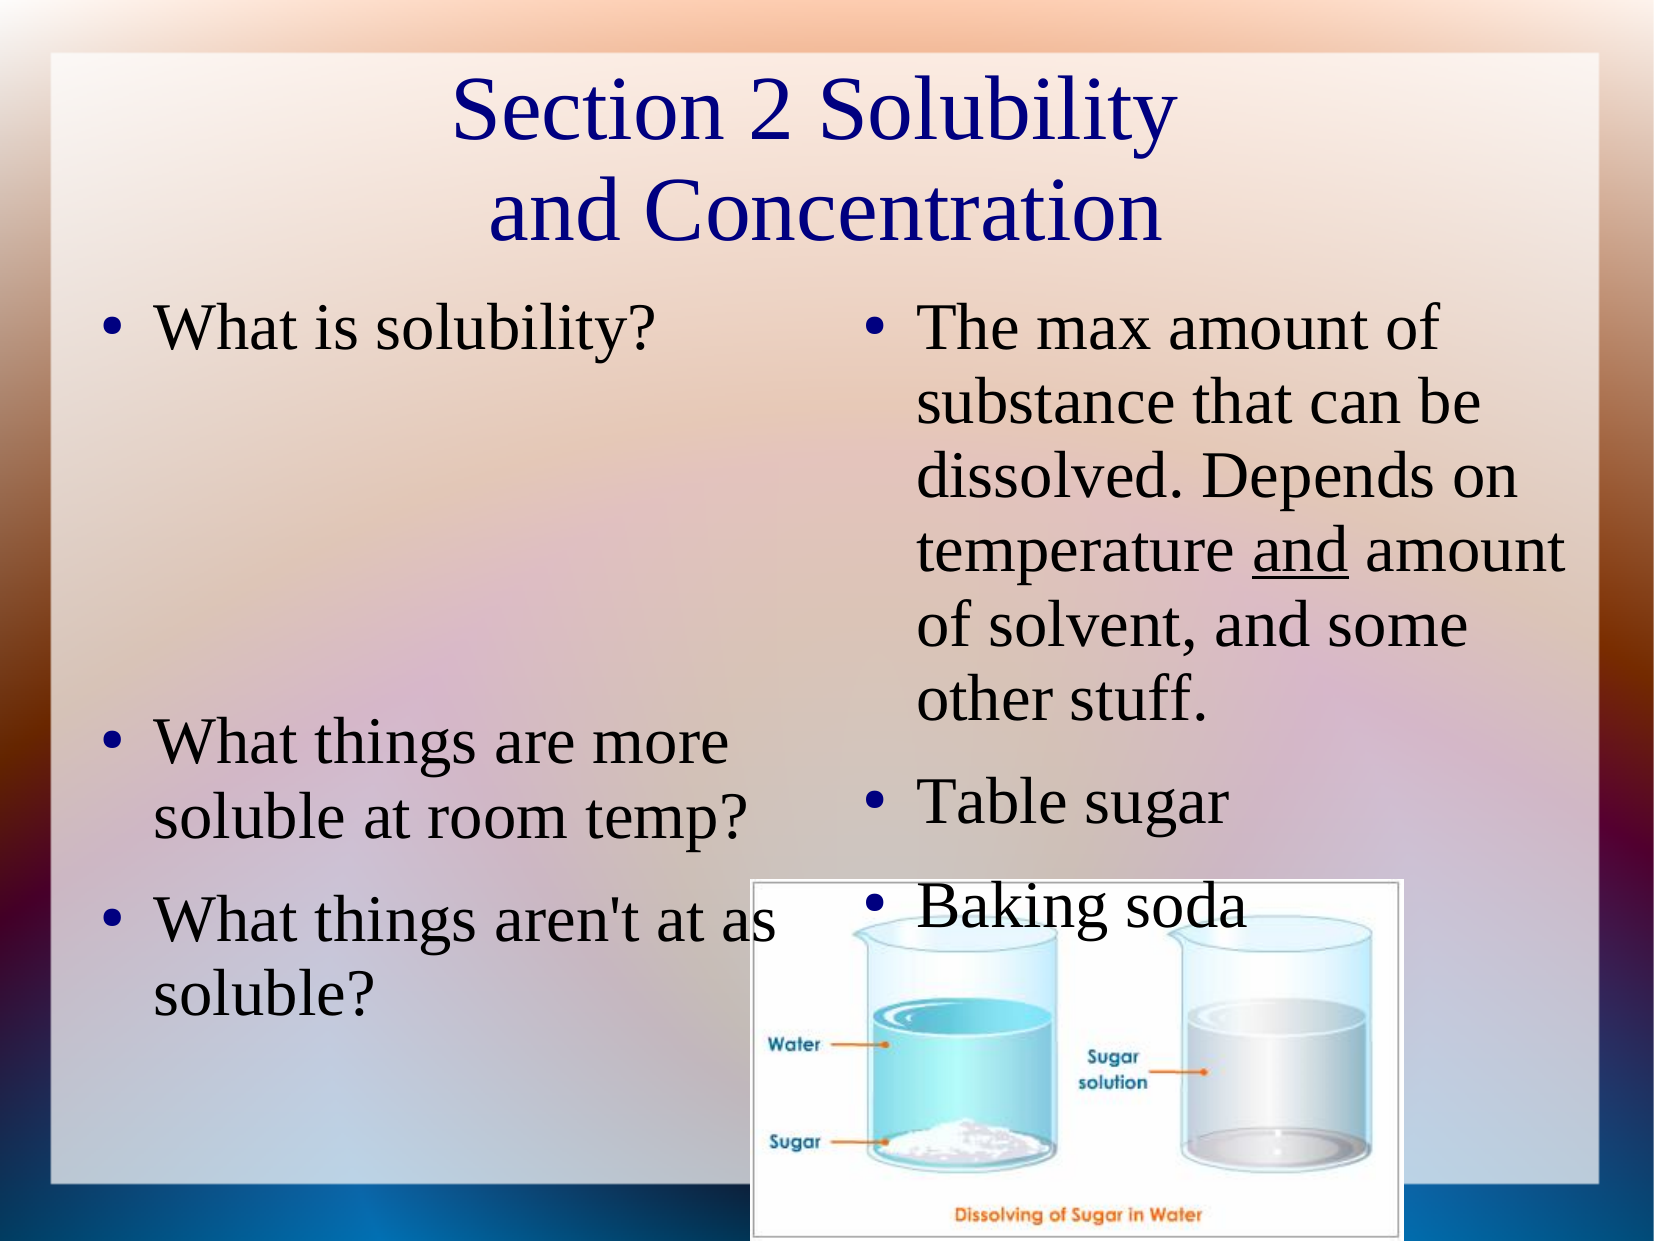

# Section 2 Solubility and Concentration
What is solubility?
What things are more soluble at room temp?
What things aren't at as soluble?
The max amount of substance that can be dissolved. Depends on temperature and amount of solvent, and some other stuff.
Table sugar
Baking soda